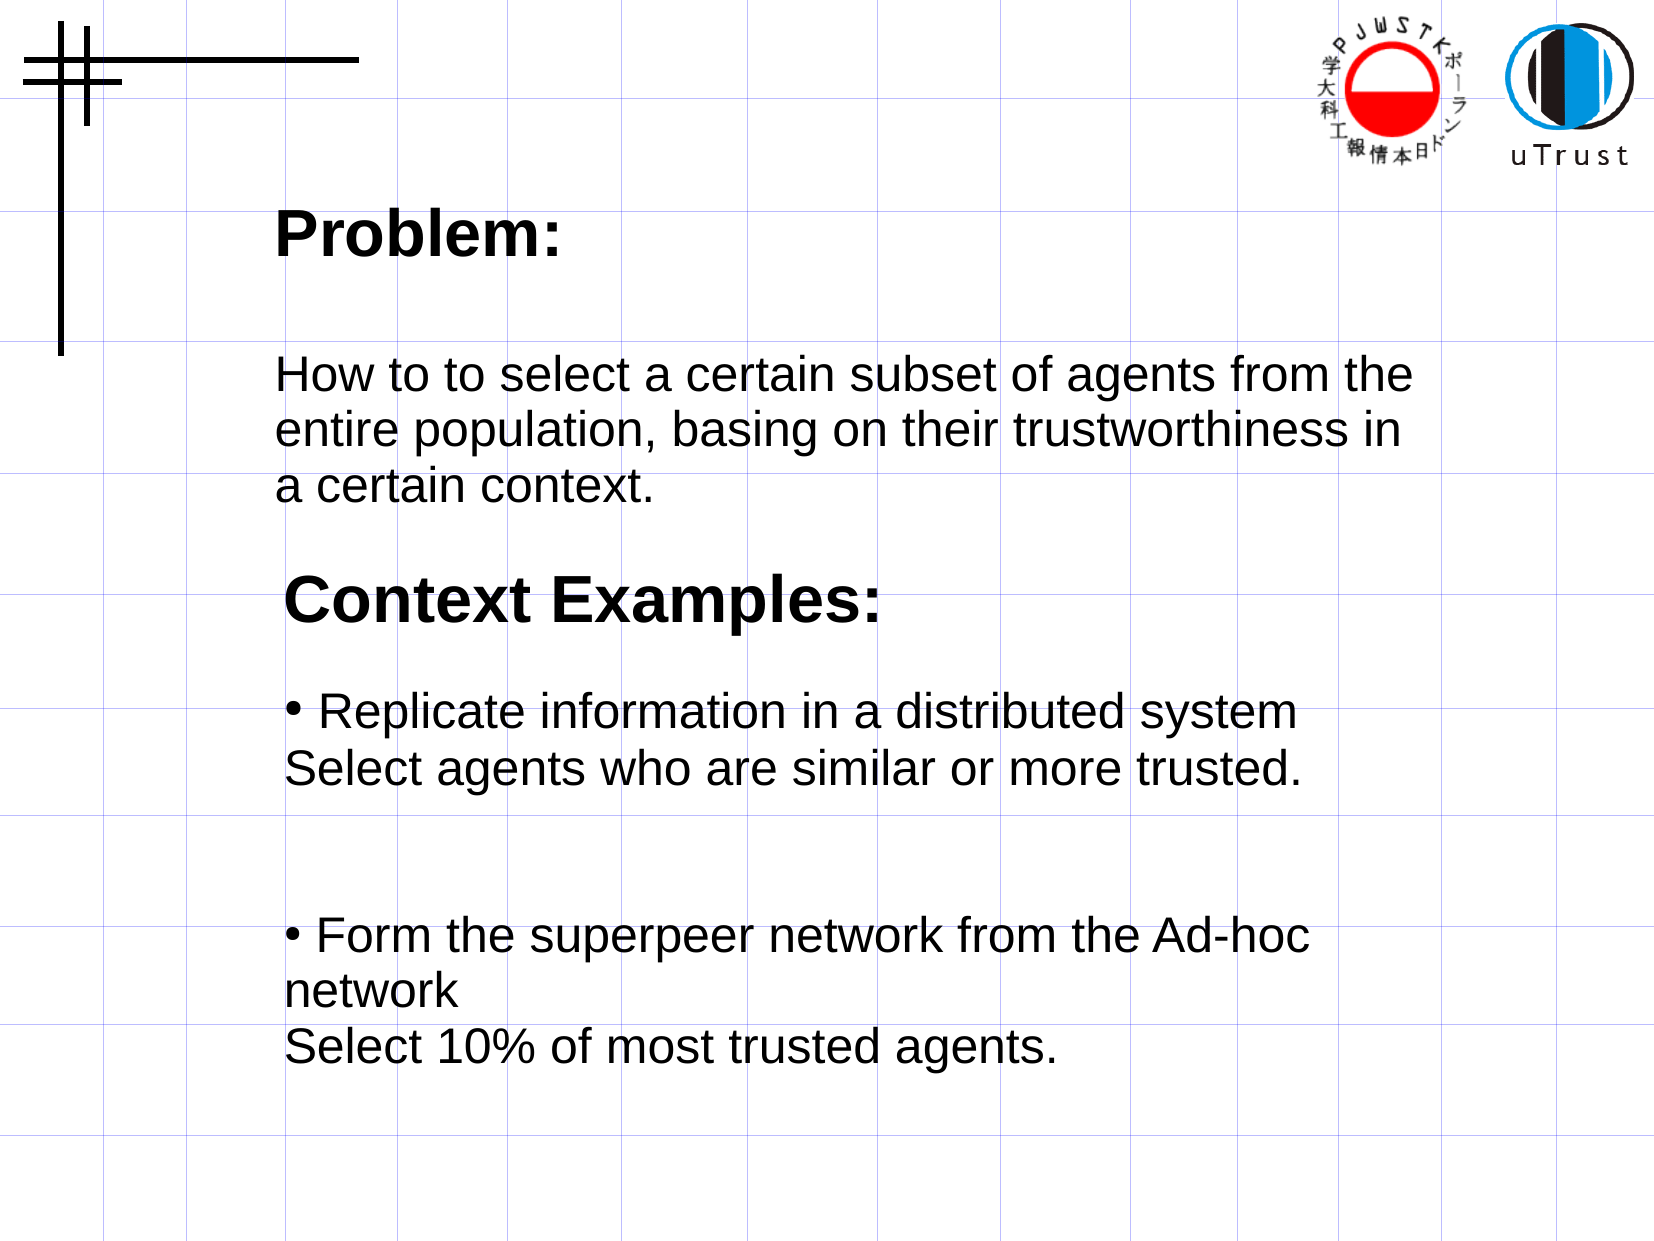

Problem:
How to to select a certain subset of agents from the entire population, basing on their trustworthiness in a certain context.
Context Examples:
 Replicate information in a distributed system
Select agents who are similar or more trusted.
 Form the superpeer network from the Ad-hoc network
Select 10% of most trusted agents.